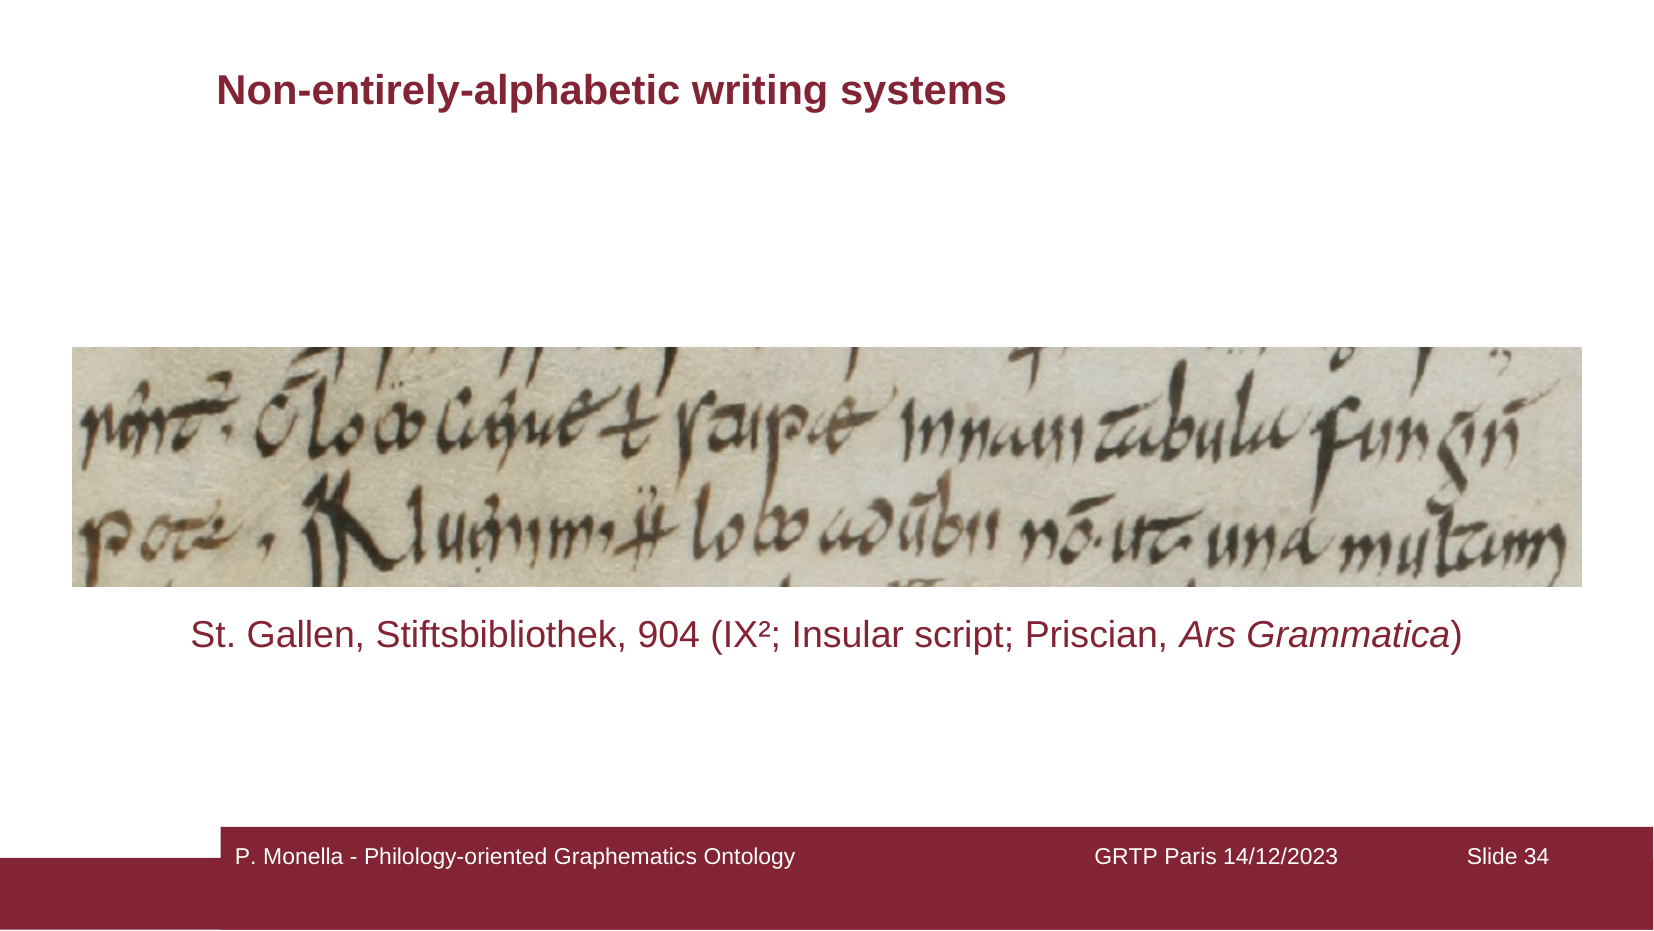

# Non-entirely-alphabetic writing systems
St. Gallen, Stiftsbibliothek, 904 (IX²; Insular script; Priscian, Ars Grammatica)
P. Monella - Philology-oriented Graphematics Ontology
34